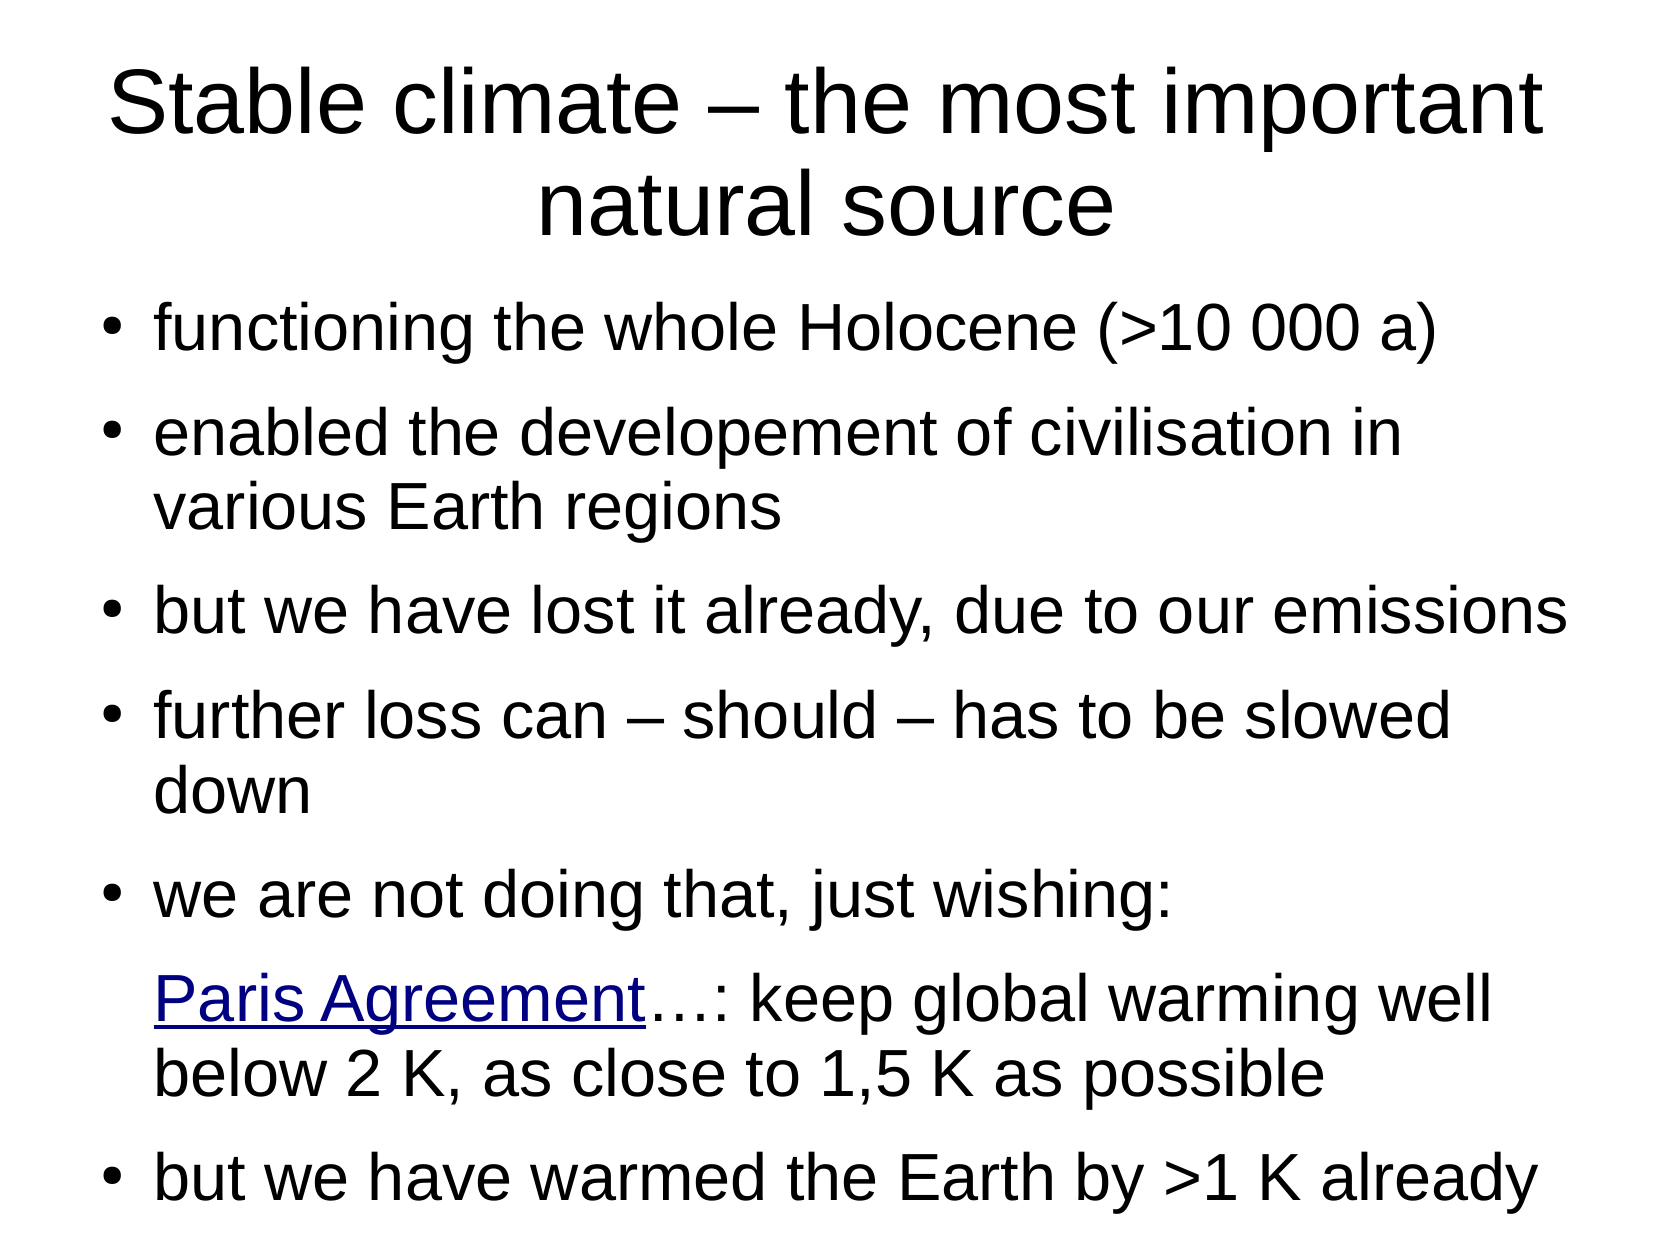

# Stable climate – the most important natural source
functioning the whole Holocene (>10 000 a)
enabled the developement of civilisation in various Earth regions
but we have lost it already, due to our emissions
further loss can – should – has to be slowed down
we are not doing that, just wishing:
Paris Agreement…: keep global warming well below 2 K, as close to 1,5 K as possible
but we have warmed the Earth by >1 K already